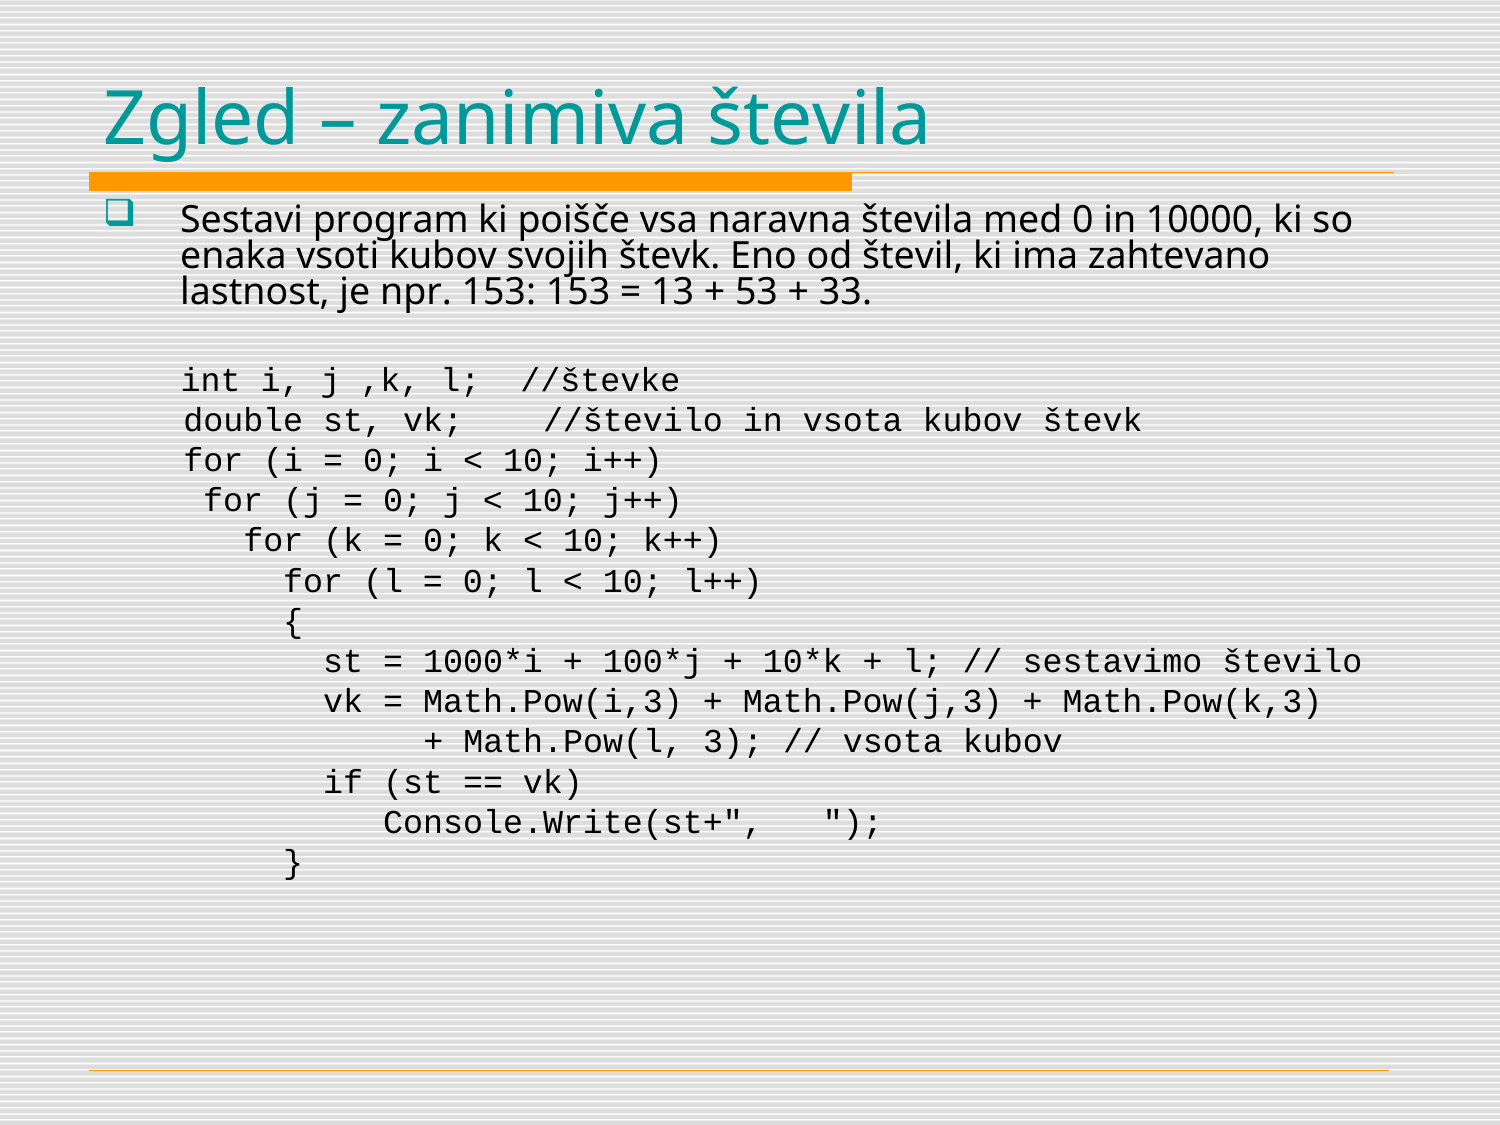

# Zgled – zanimiva števila
Sestavi program ki poišče vsa naravna števila med 0 in 10000, ki so enaka vsoti kubov svojih števk. Eno od števil, ki ima zahtevano lastnost, je npr. 153: 153 = 13 + 53 + 33.
int i, j ,k, l; //števke
 double st, vk; //število in vsota kubov števk
 for (i = 0; i < 10; i++)
 for (j = 0; j < 10; j++)
 for (k = 0; k < 10; k++)
 for (l = 0; l < 10; l++)
 {
 st = 1000*i + 100*j + 10*k + l; // sestavimo število
 vk = Math.Pow(i,3) + Math.Pow(j,3) + Math.Pow(k,3)
 + Math.Pow(l, 3); // vsota kubov
 if (st == vk)
 Console.Write(st+", ");
 }